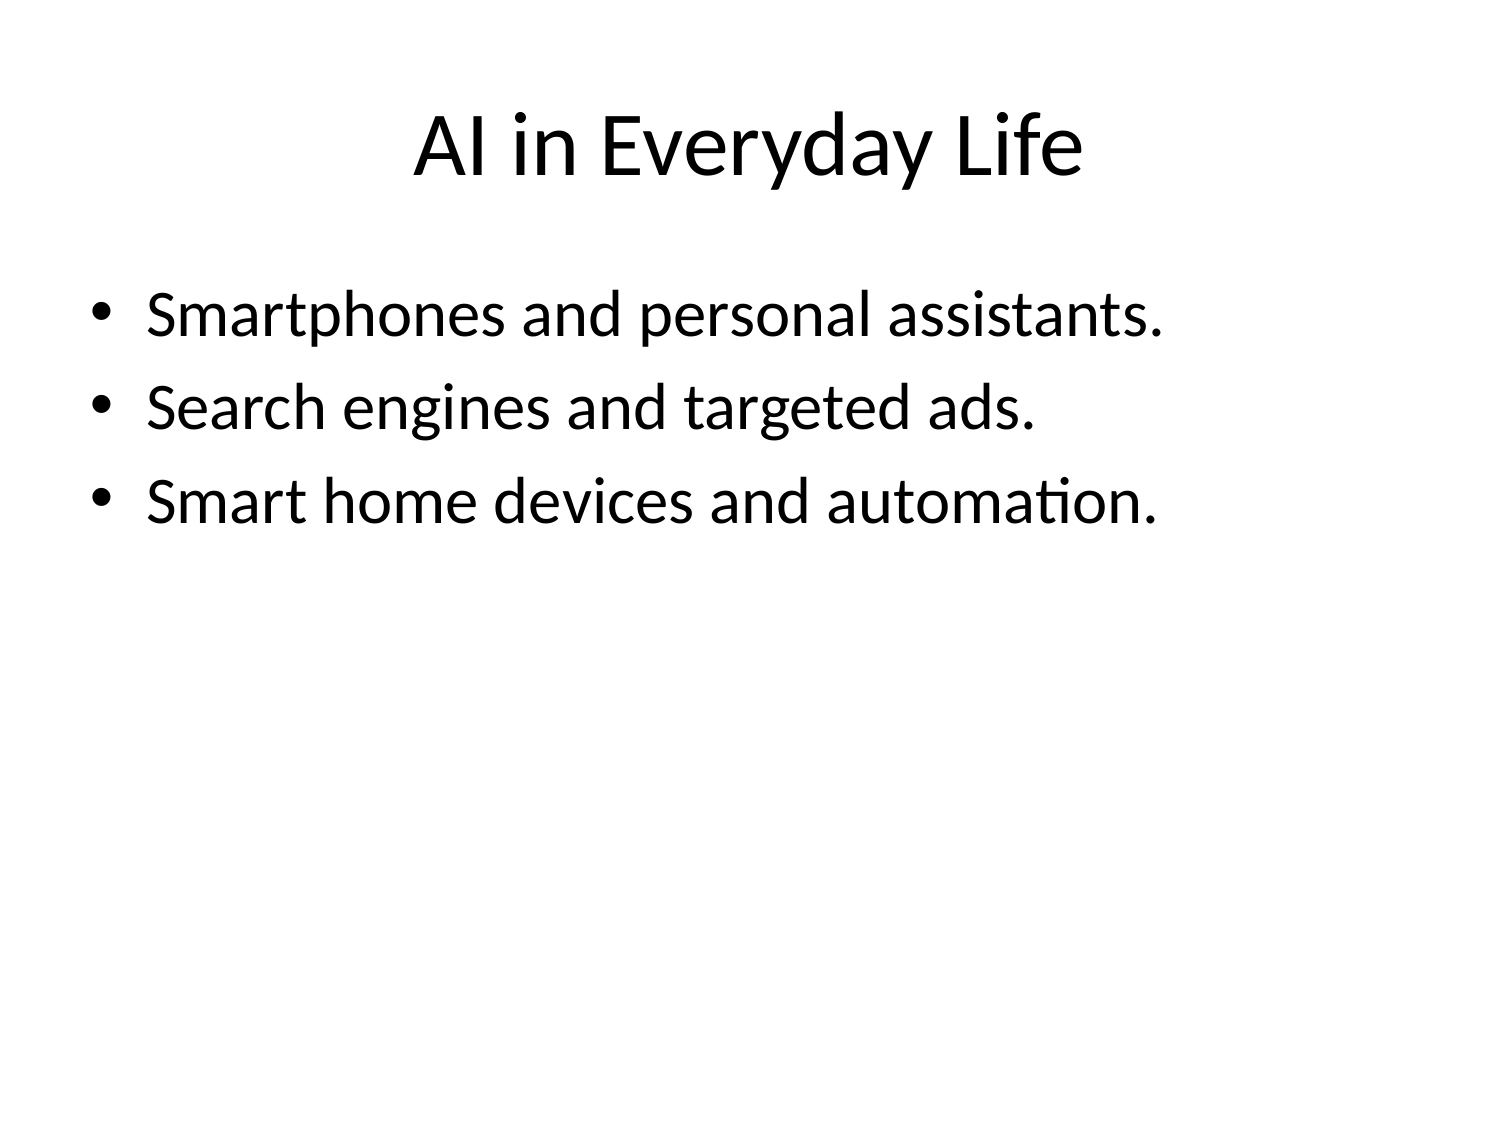

# AI in Everyday Life
Smartphones and personal assistants.
Search engines and targeted ads.
Smart home devices and automation.